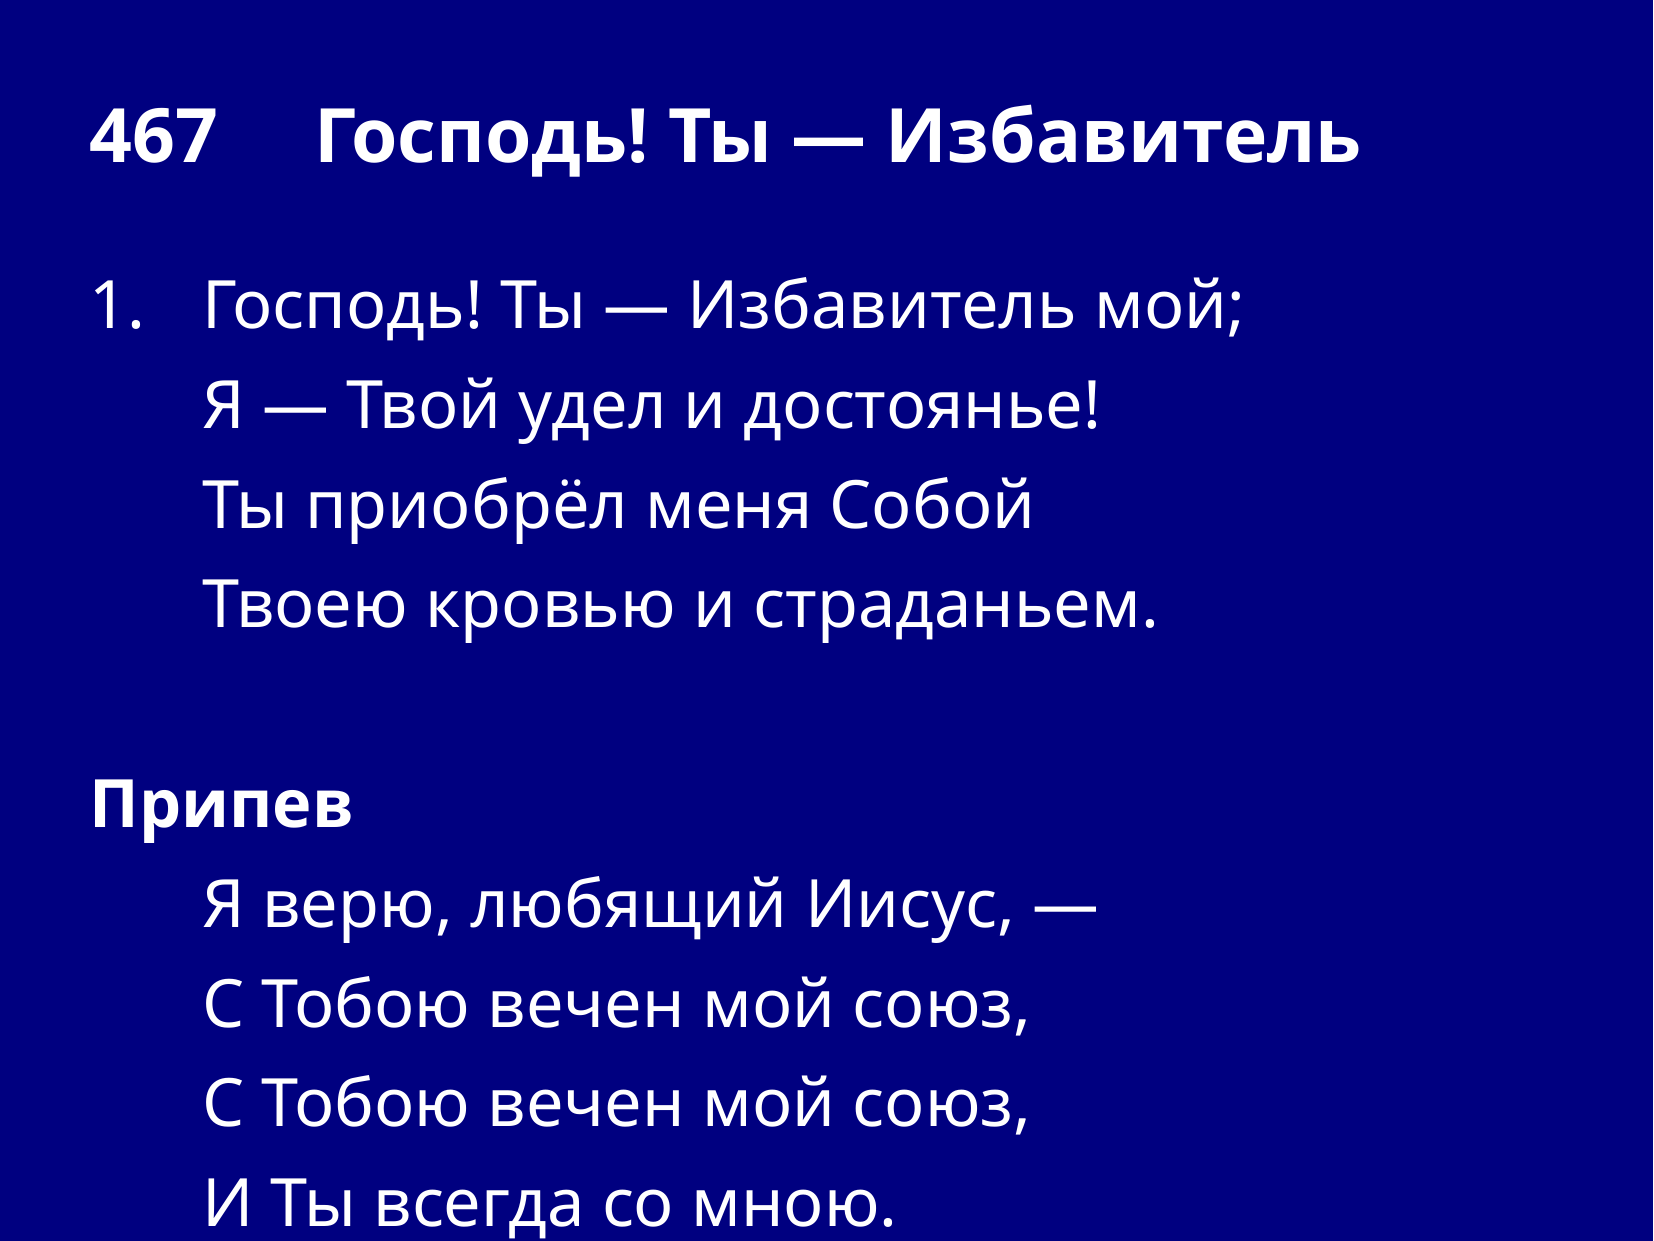

467	Господь! Ты — Избавитель
1.	Господь! Ты ― Избавитель мой;
	Я ― Твой удел и достоянье!
	Ты приобрёл меня Собой
	Твоею кровью и страданьем.
Припев
	Я верю, любящий Иисус, ―
	С Тобою вечен мой союз,
	С Тобою вечен мой союз,
	И Ты всегда со мною.